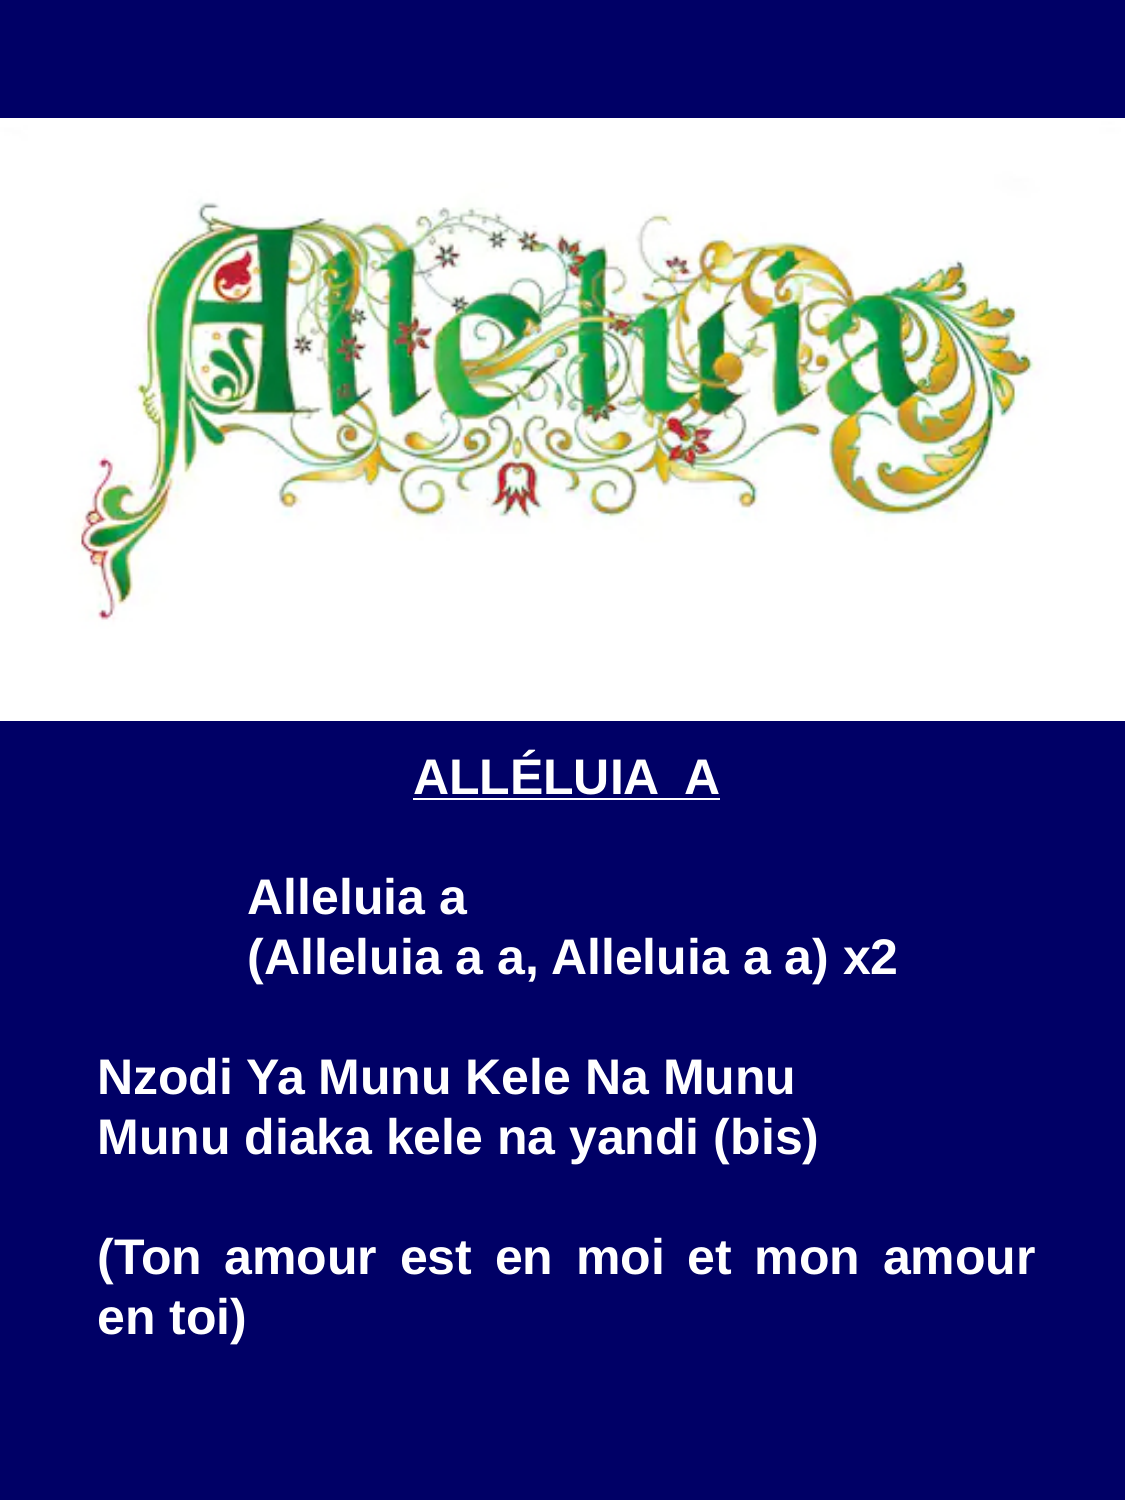

ALLÉLUIA A
	Alleluia a
	(Alleluia a a, Alleluia a a) x2
Nzodi Ya Munu Kele Na Munu
Munu diaka kele na yandi (bis)
(Ton amour est en moi et mon amour en toi)